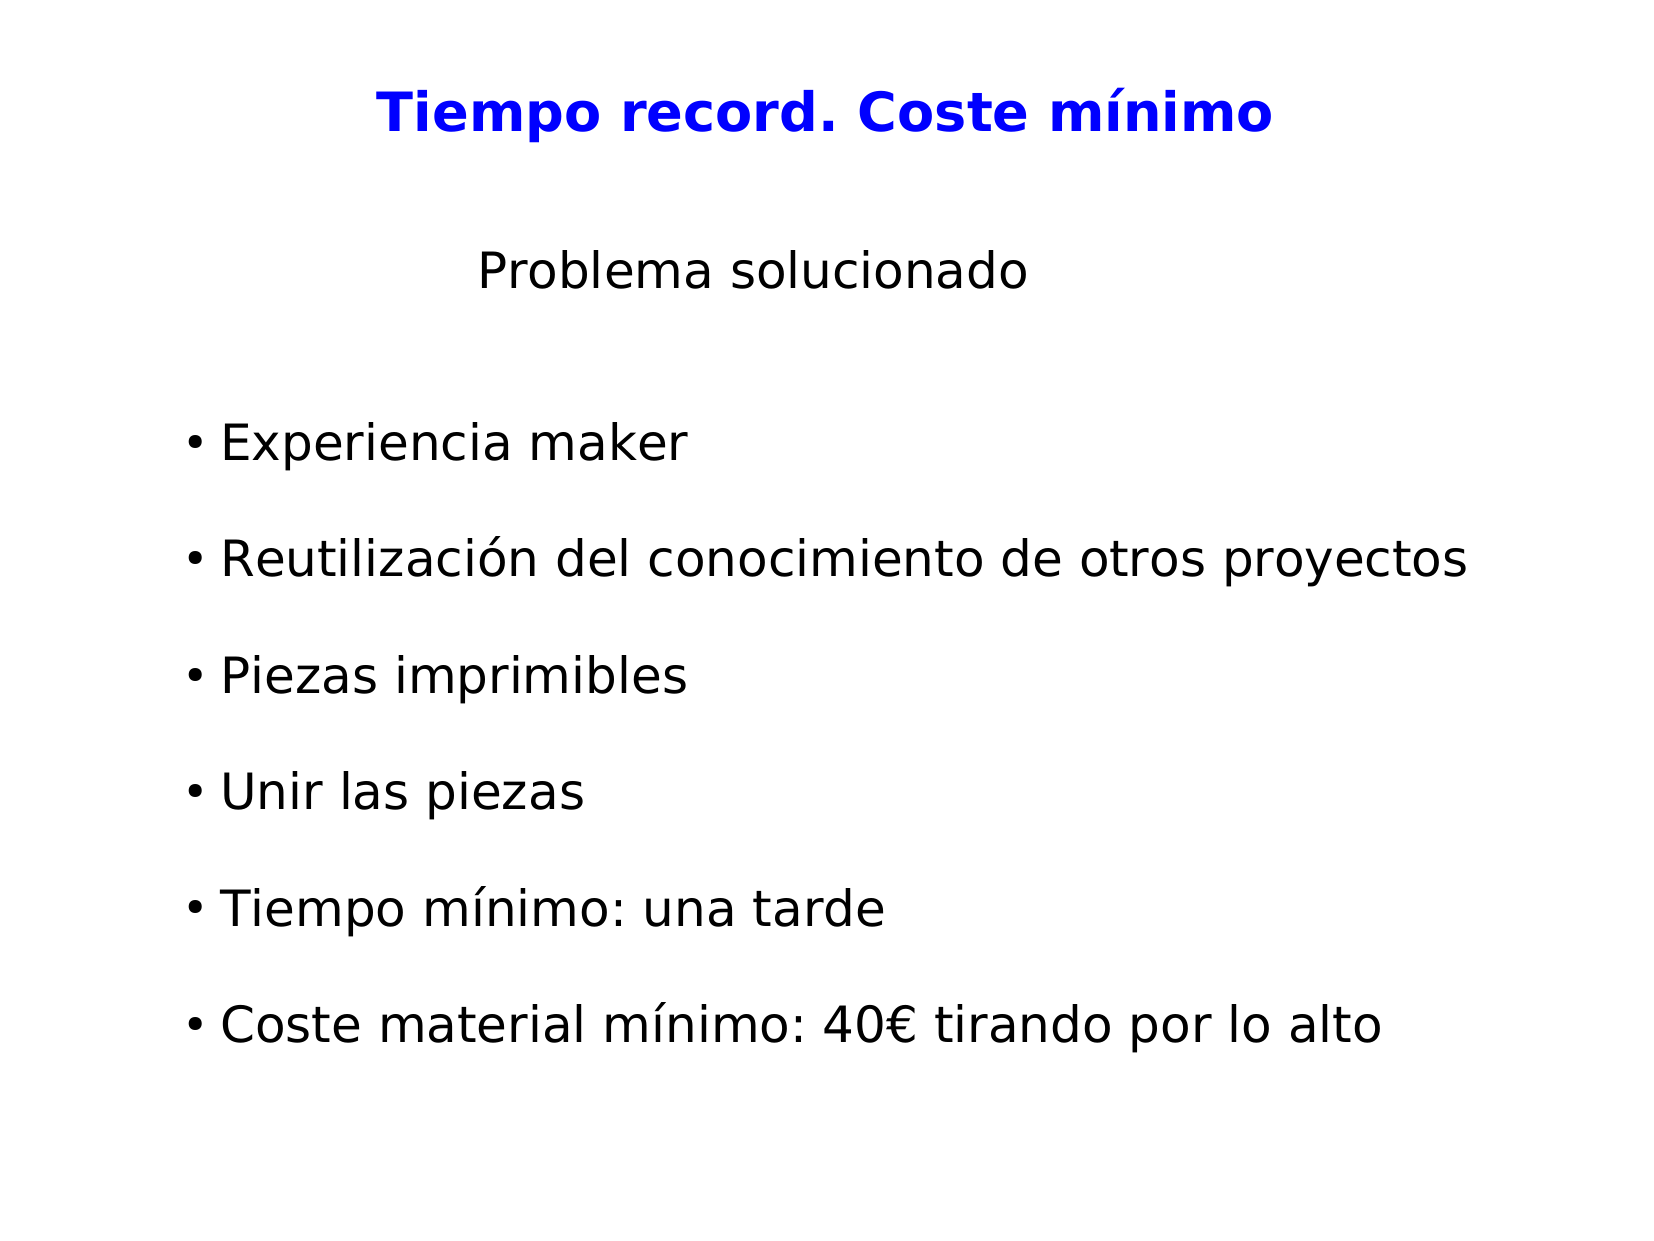

Tiempo record. Coste mínimo
Problema solucionado
 Experiencia maker
 Reutilización del conocimiento de otros proyectos
 Piezas imprimibles
 Unir las piezas
 Tiempo mínimo: una tarde
 Coste material mínimo: 40€ tirando por lo alto